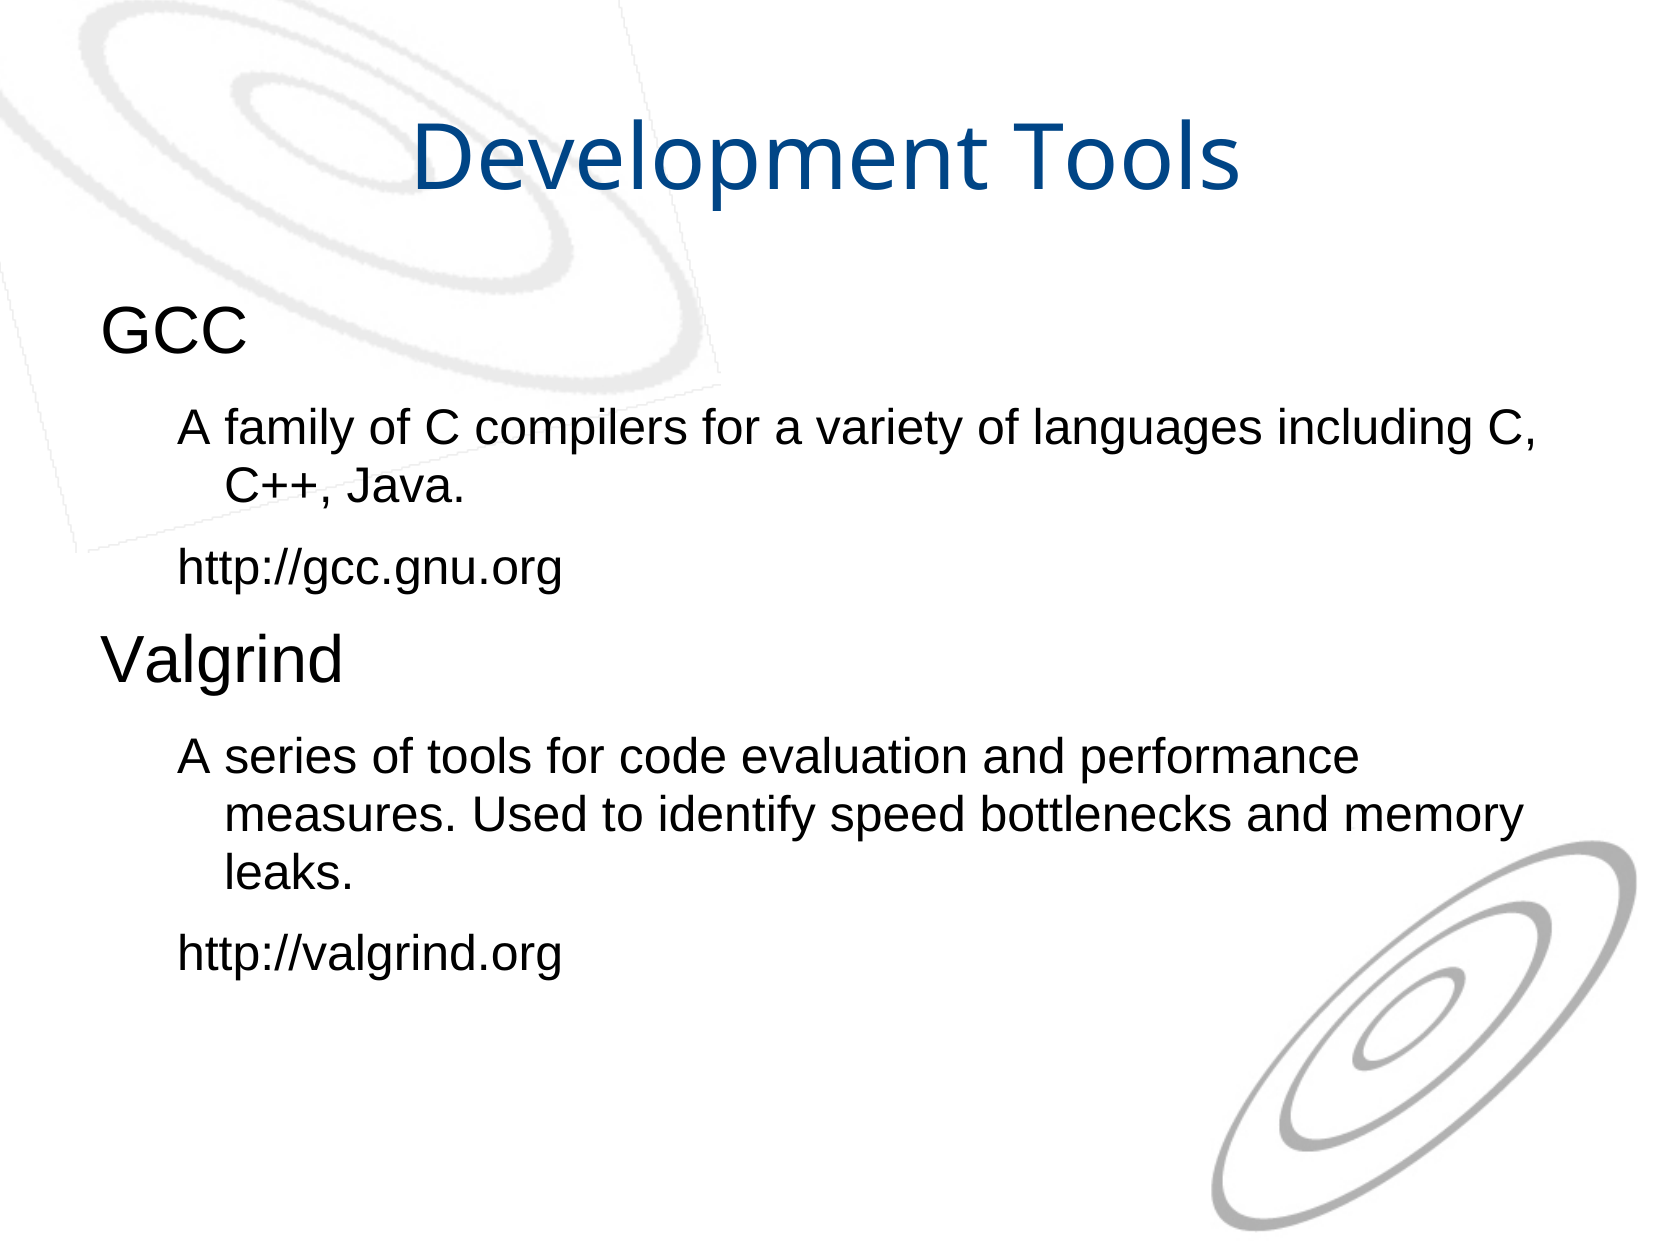

# Development Tools
GCC
A family of C compilers for a variety of languages including C, C++, Java.
http://gcc.gnu.org
Valgrind
A series of tools for code evaluation and performance measures. Used to identify speed bottlenecks and memory leaks.
http://valgrind.org